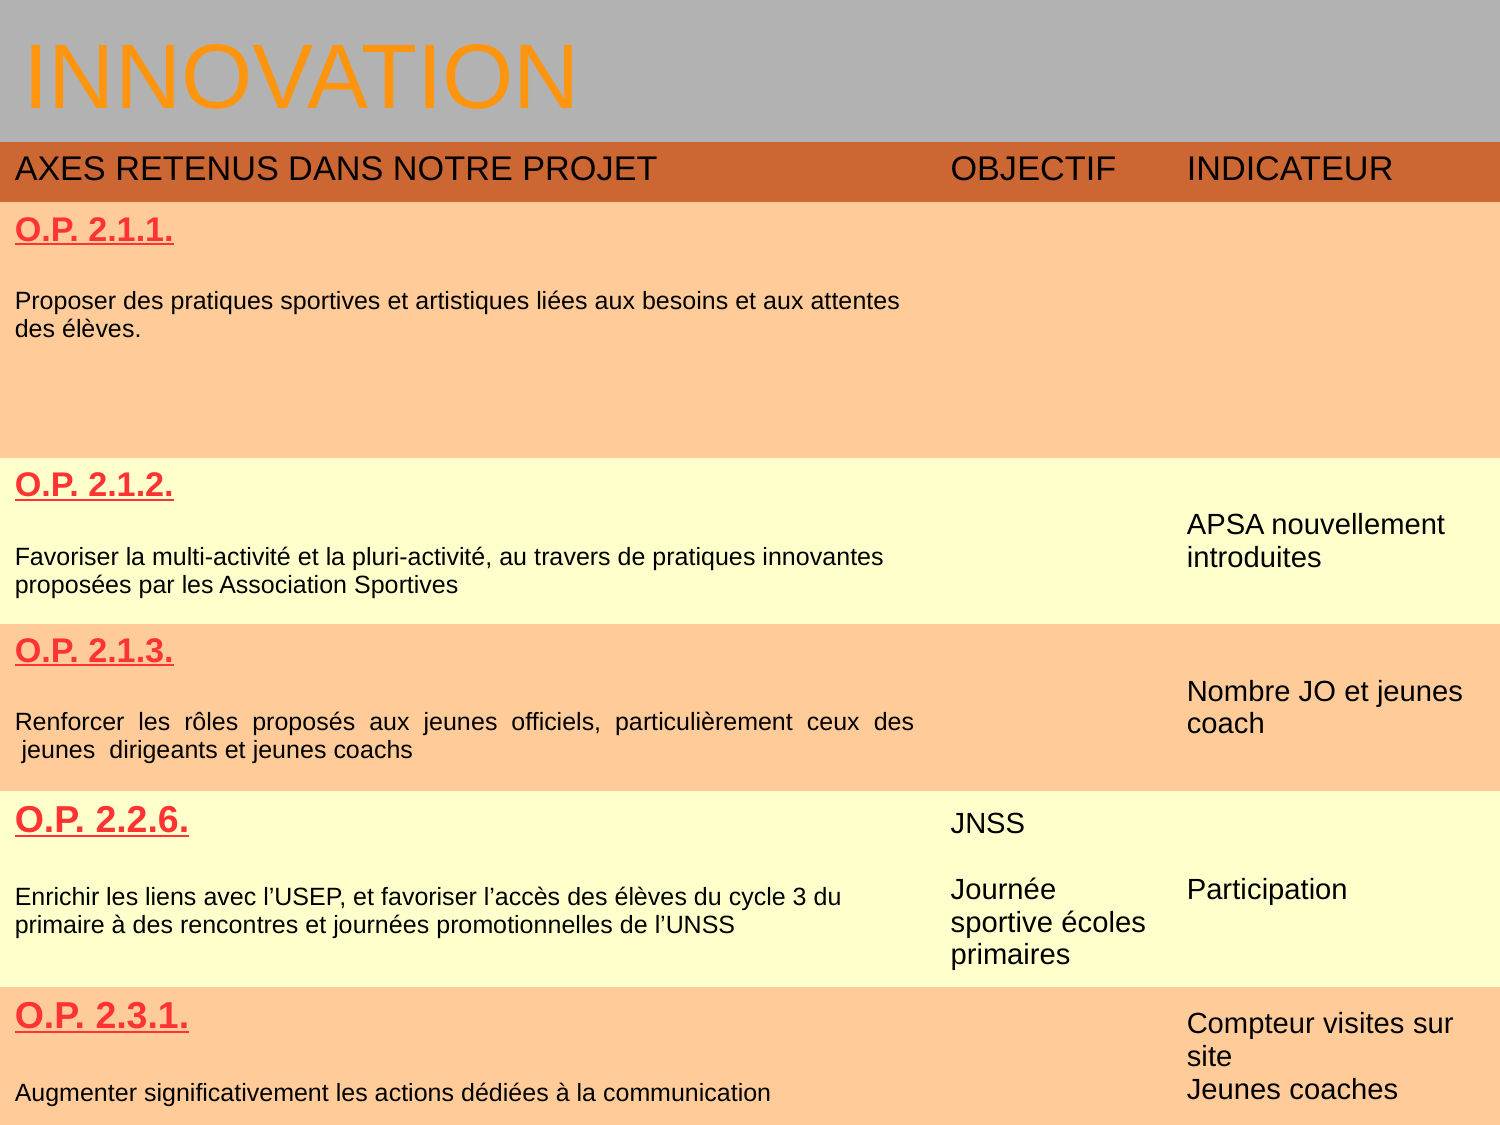

INNOVATION
| AXES RETENUS DANS NOTRE PROJET | OBJECTIF | INDICATEUR |
| --- | --- | --- |
| O.P. 2.1.1. Proposer des pratiques sportives et artistiques liées aux besoins et aux attentes des élèves. | | |
| O.P. 2.1.2. Favoriser la multi-activité et la pluri-activité, au travers de pratiques innovantes proposées par les Association Sportives | | APSA nouvellement introduites |
| O.P. 2.1.3. Renforcer les rôles proposés aux jeunes officiels, particulièrement ceux des jeunes dirigeants et jeunes coachs | | Nombre JO et jeunes coach |
| O.P. 2.2.6. Enrichir les liens avec l’USEP, et favoriser l’accès des élèves du cycle 3 du primaire à des rencontres et journées promotionnelles de l’UNSS | JNSS Journée sportive écoles primaires | Participation |
| O.P. 2.3.1. Augmenter significativement les actions dédiées à la communication | | Compteur visites sur site Jeunes coaches |
# INNOVATION